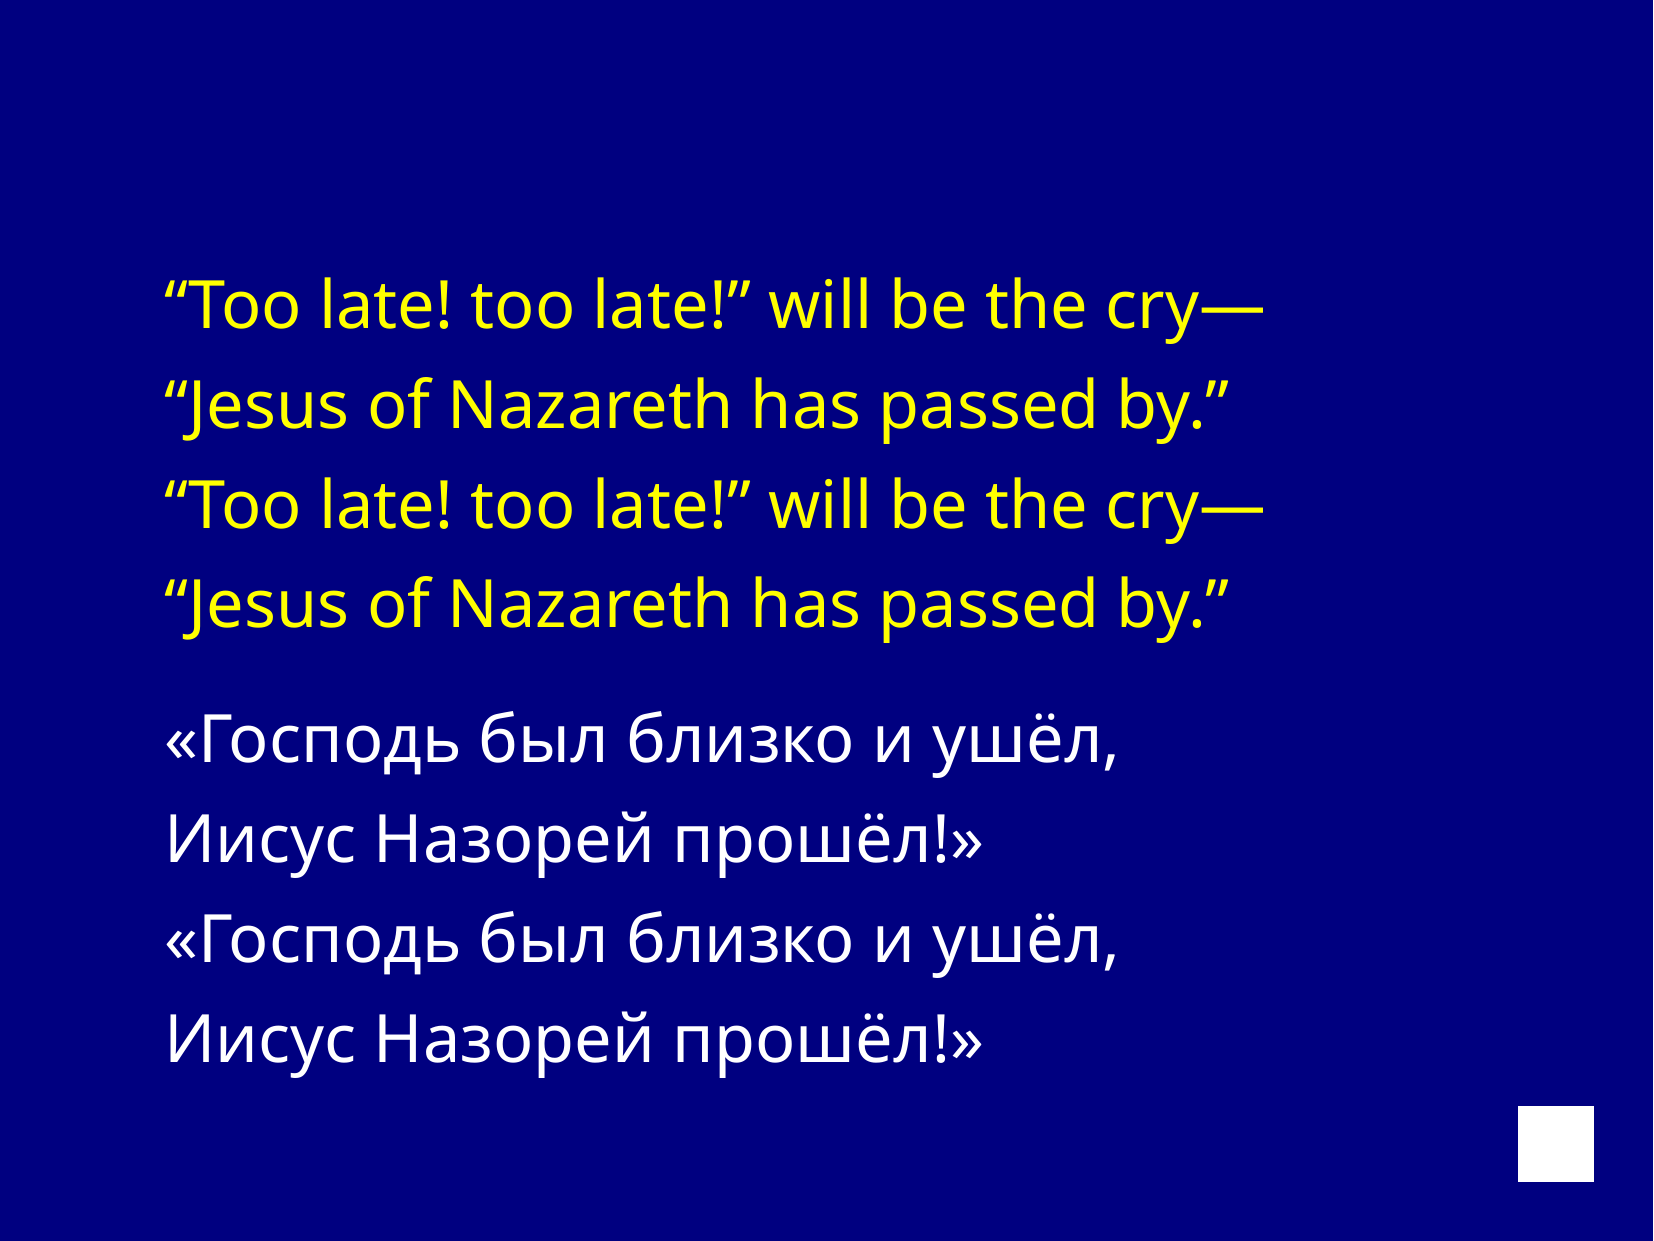

“Too late! too late!” will be the cry—
	“Jesus of Nazareth has passed by.”
	“Too late! too late!” will be the cry—
	“Jesus of Nazareth has passed by.”
	«Господь был близко и ушёл,
	Иисус Назорей прошёл!»
	«Господь был близко и ушёл,
	Иисус Назорей прошёл!»